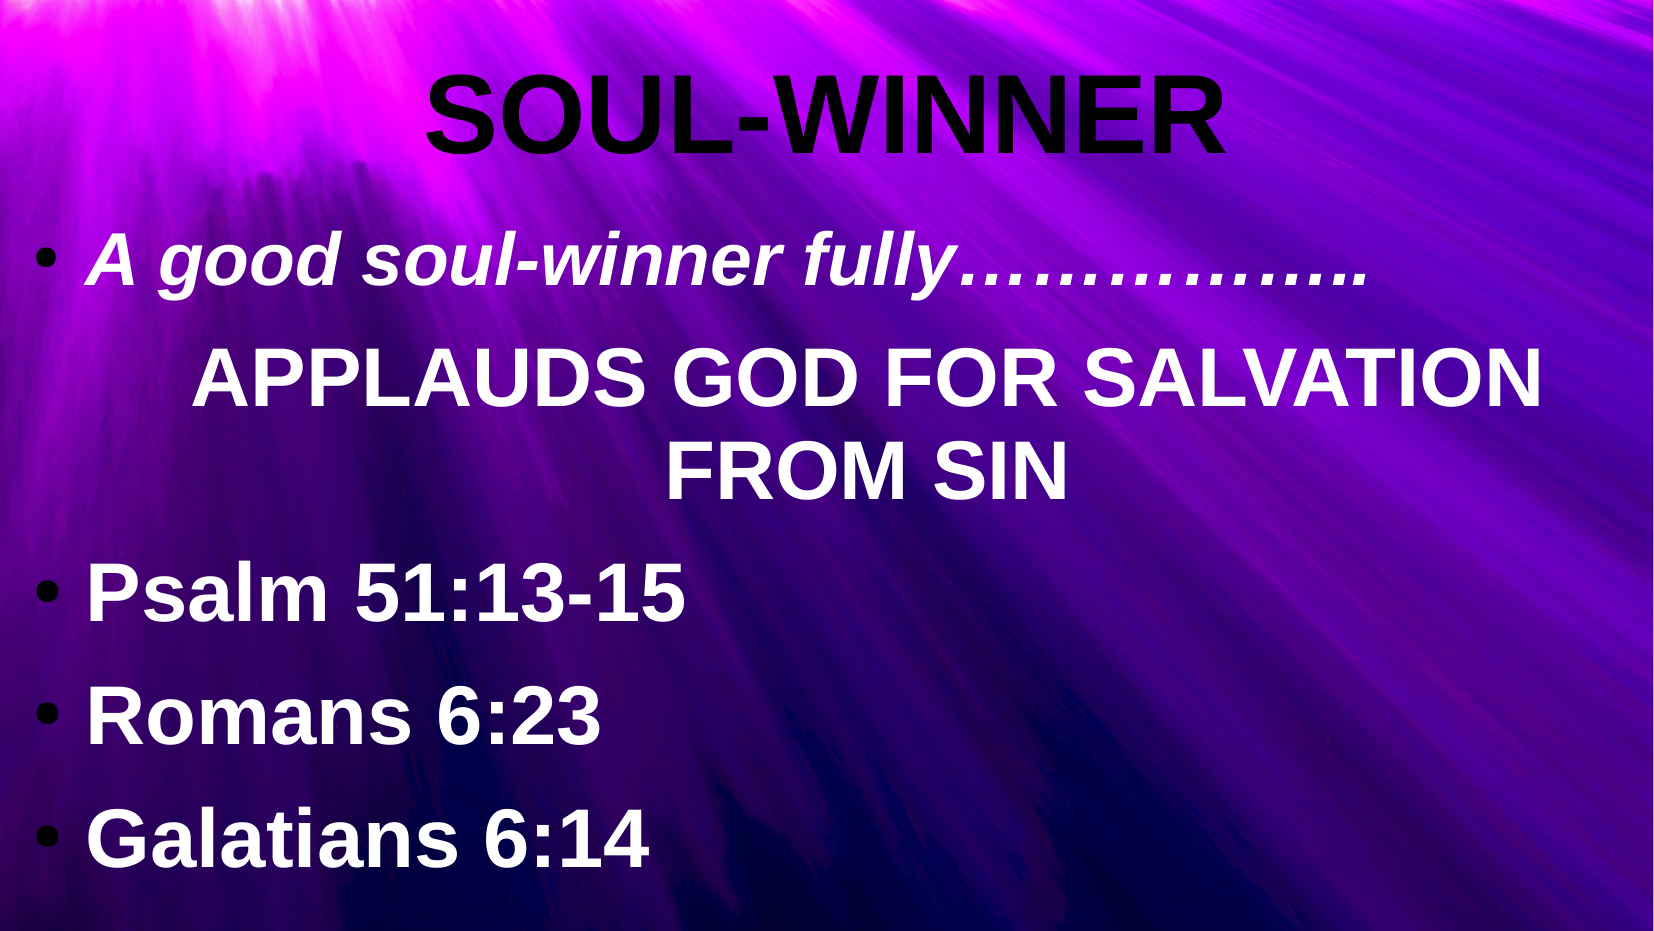

# SOUL-WINNER
A good soul-winner fully……………..
APPLAUDS GOD FOR SALVATION FROM SIN
Psalm 51:13-15
Romans 6:23
Galatians 6:14